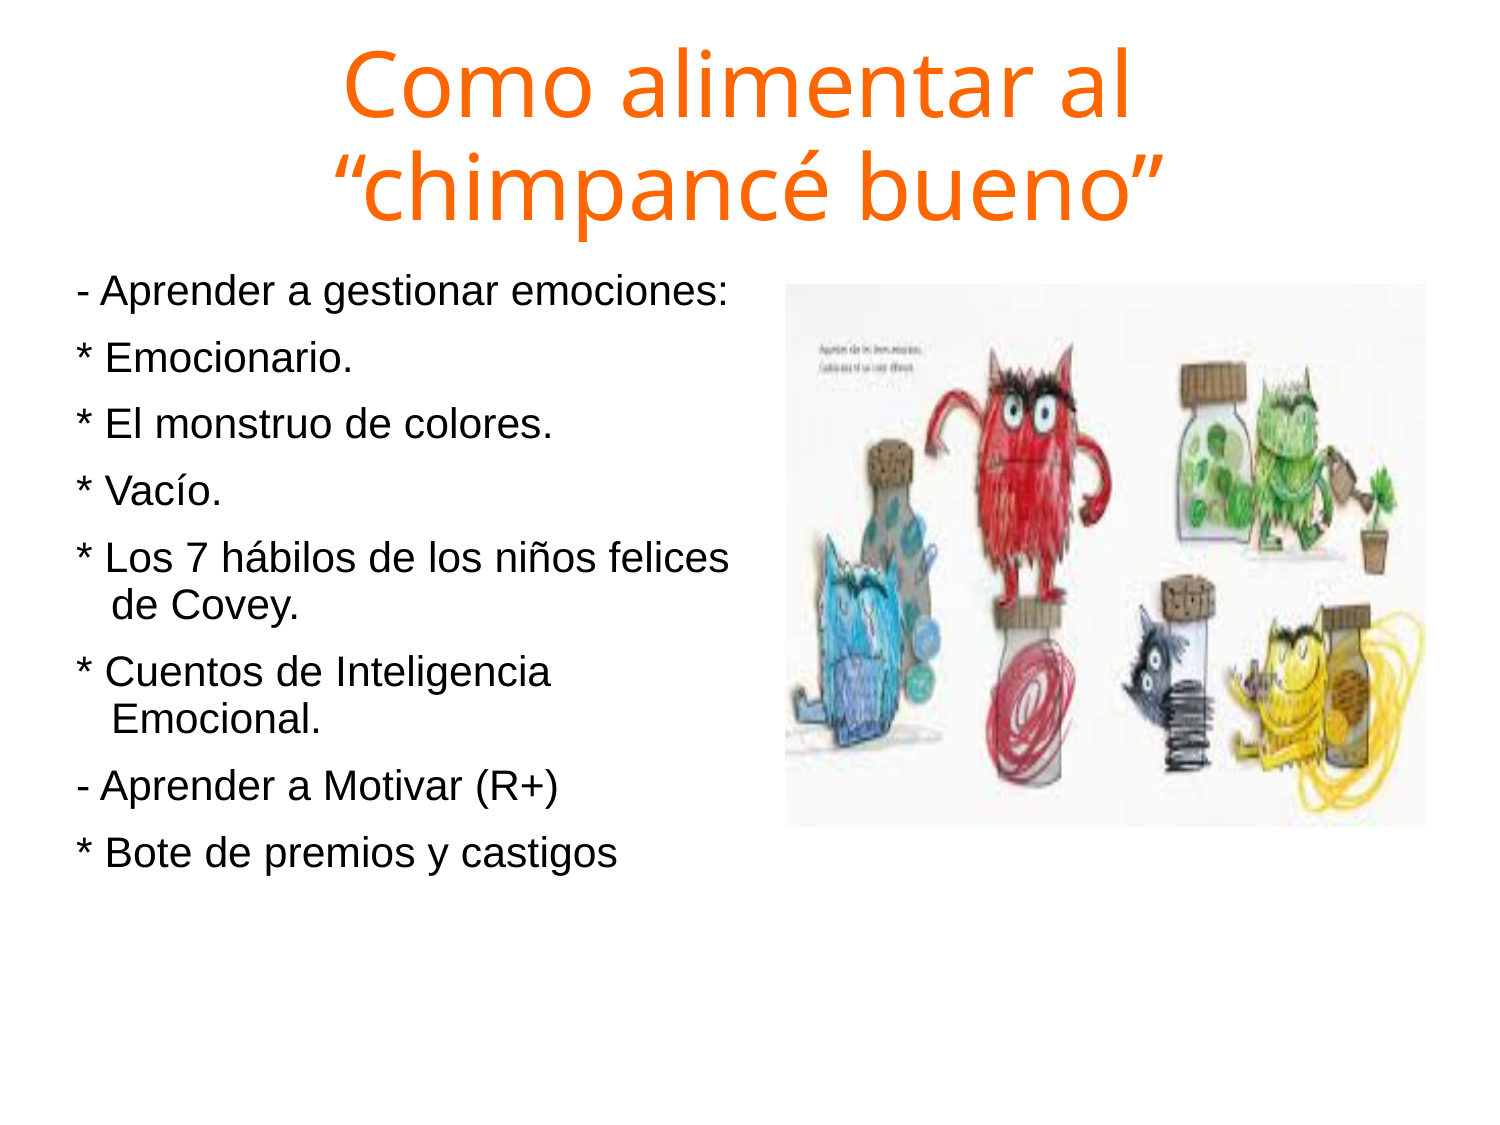

# Como alimentar al “chimpancé bueno”
- Aprender a gestionar emociones:
* Emocionario.
* El monstruo de colores.
* Vacío.
* Los 7 hábilos de los niños felices de Covey.
* Cuentos de Inteligencia Emocional.
- Aprender a Motivar (R+)
* Bote de premios y castigos